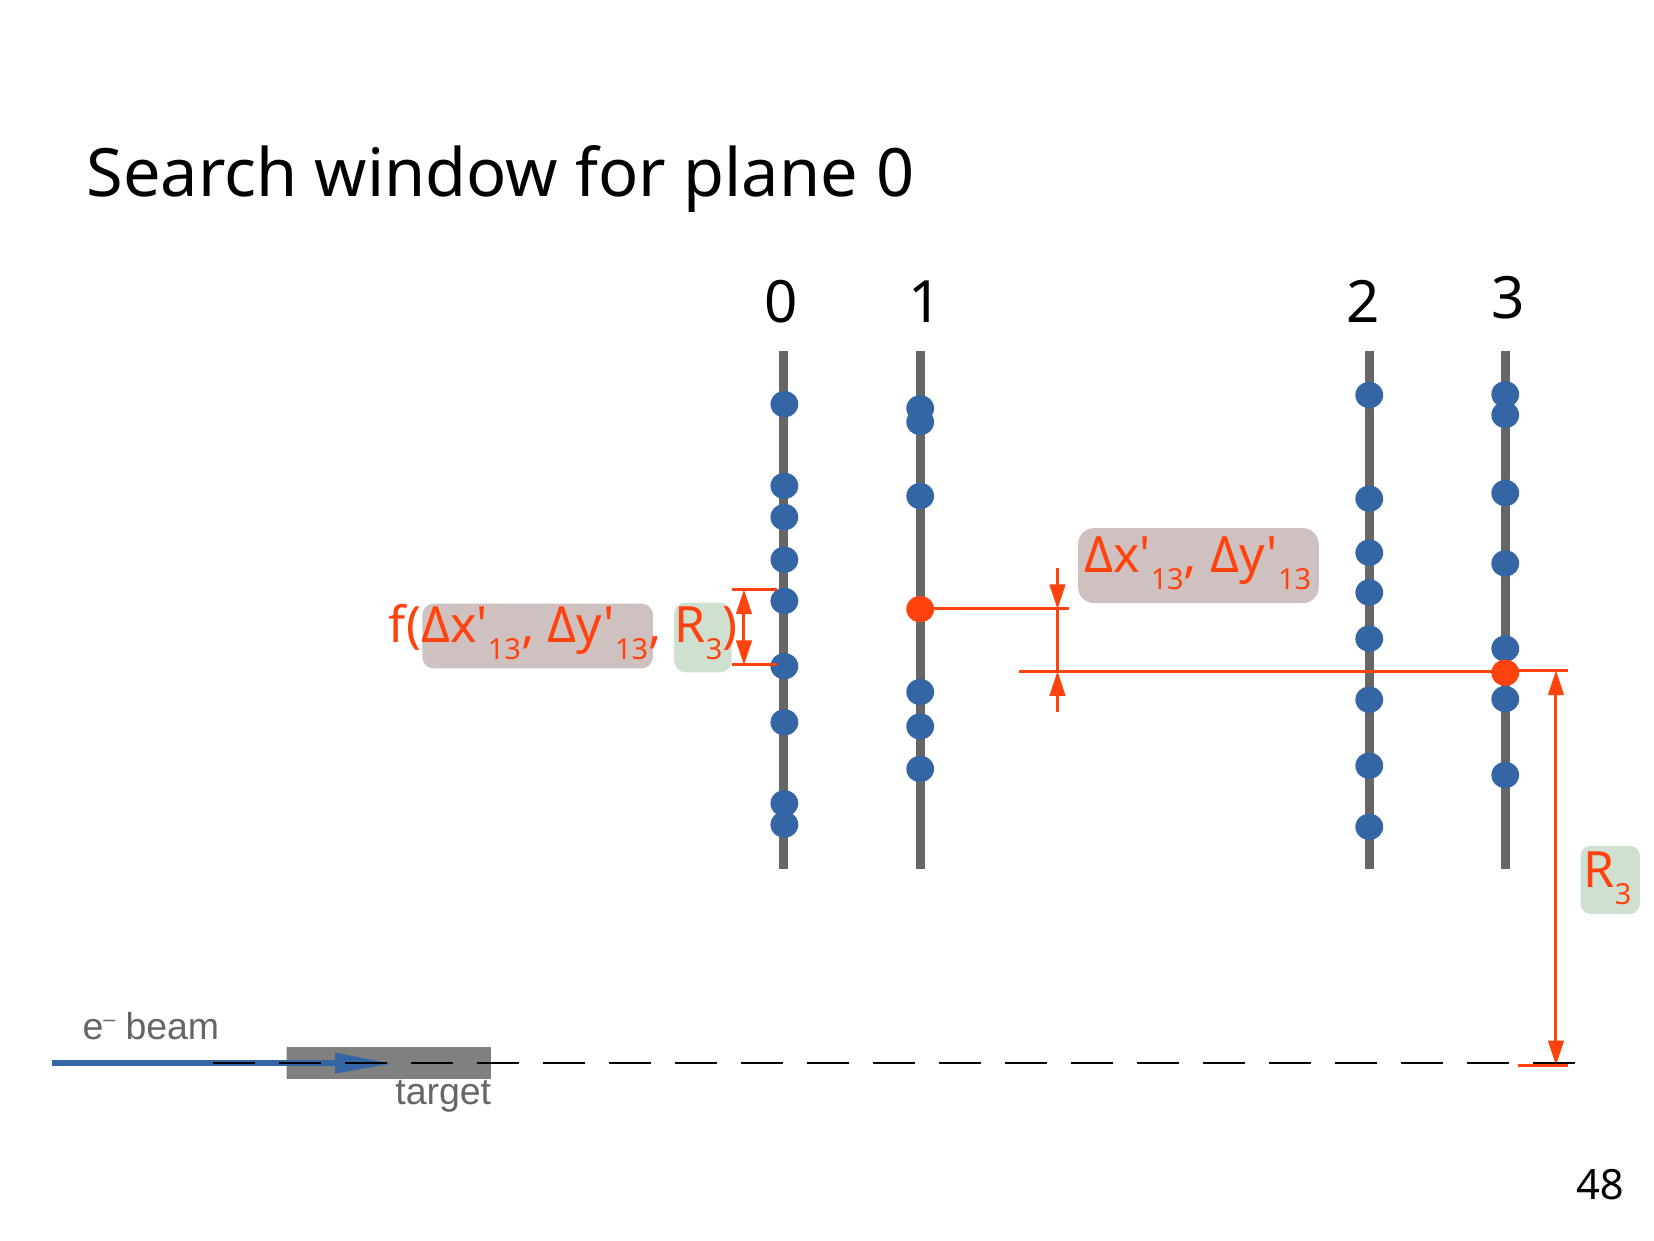

Search window for plane 0
3
0
1
2
Δx'13, Δy'13
f(Δx'13, Δy'13, R3)
R3
e– beam
target
48